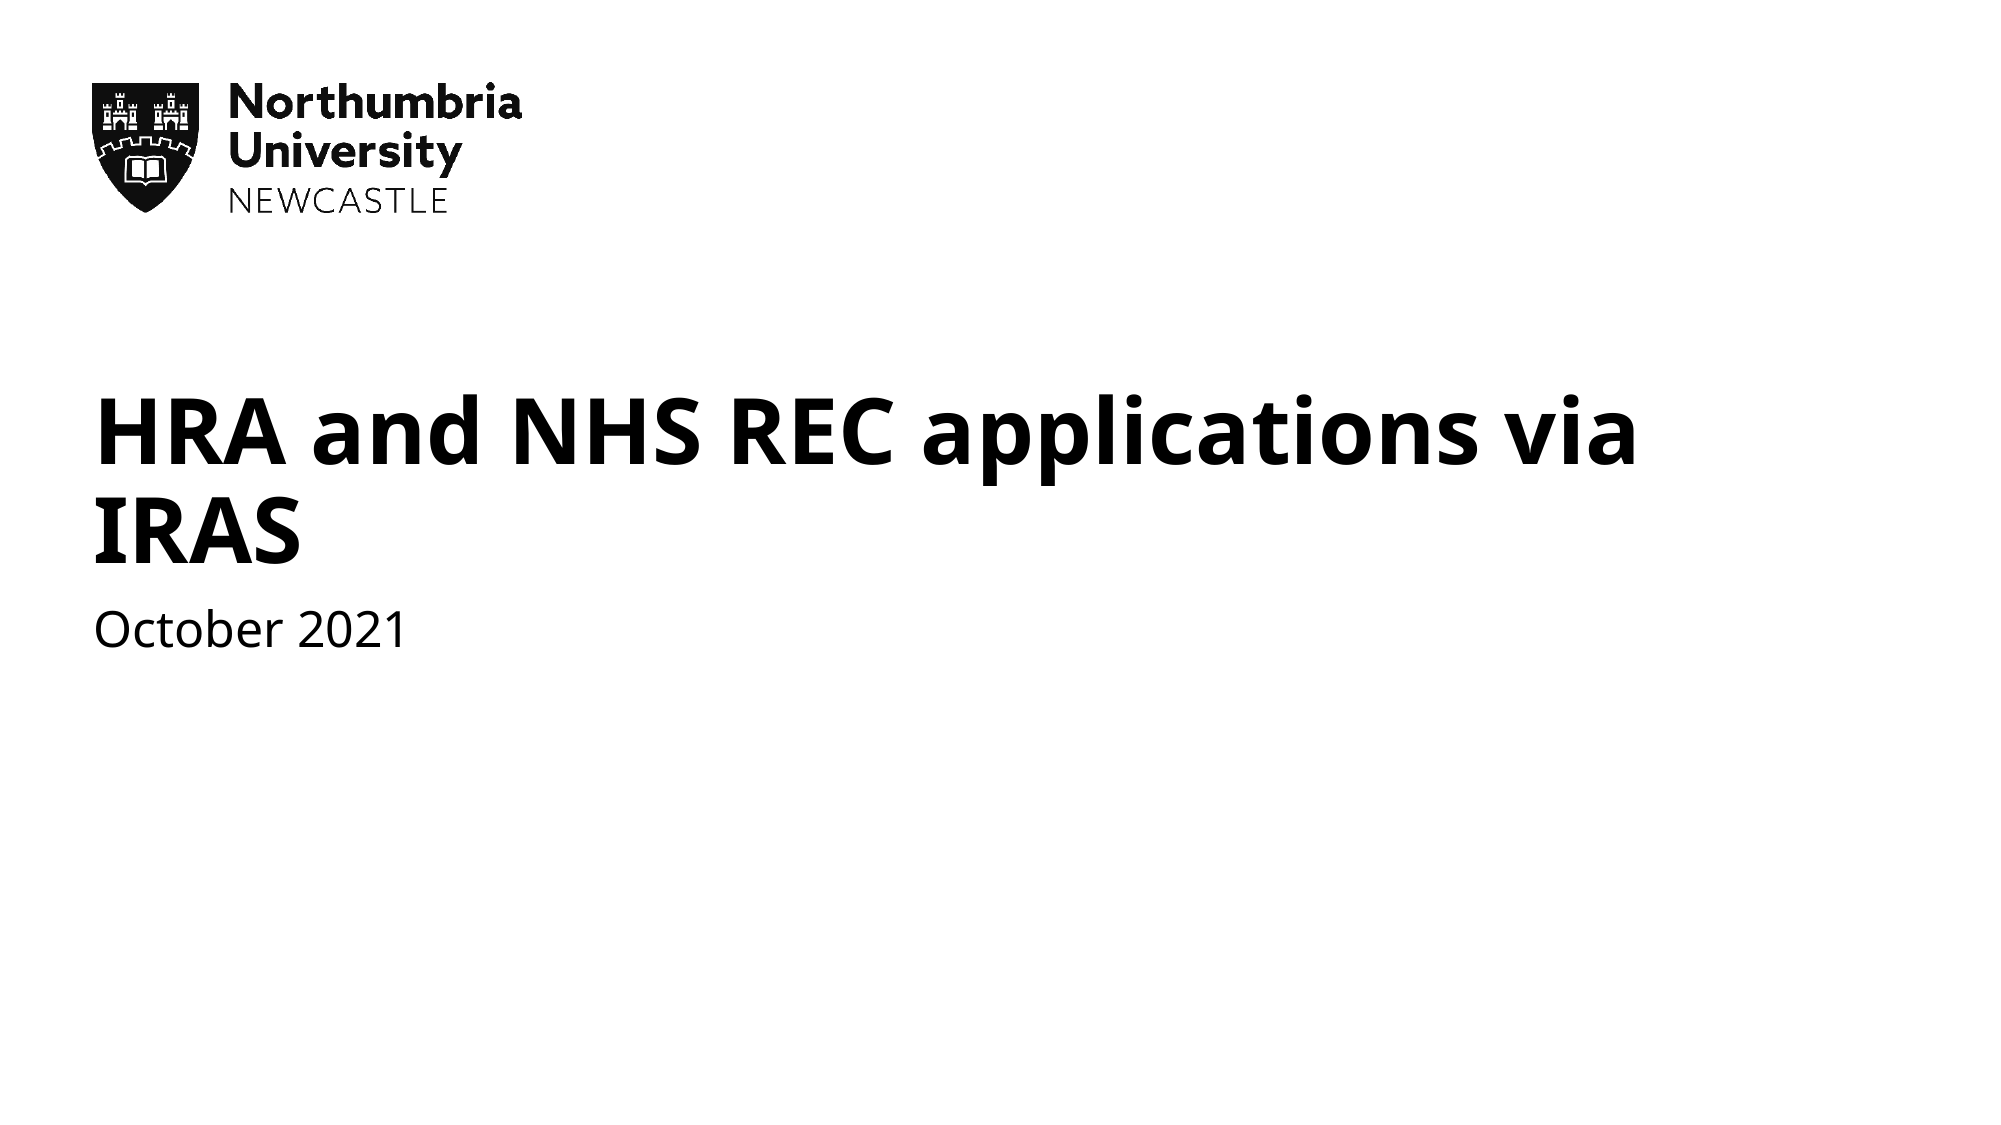

# HRA and NHS REC applications via IRAS
October 2021